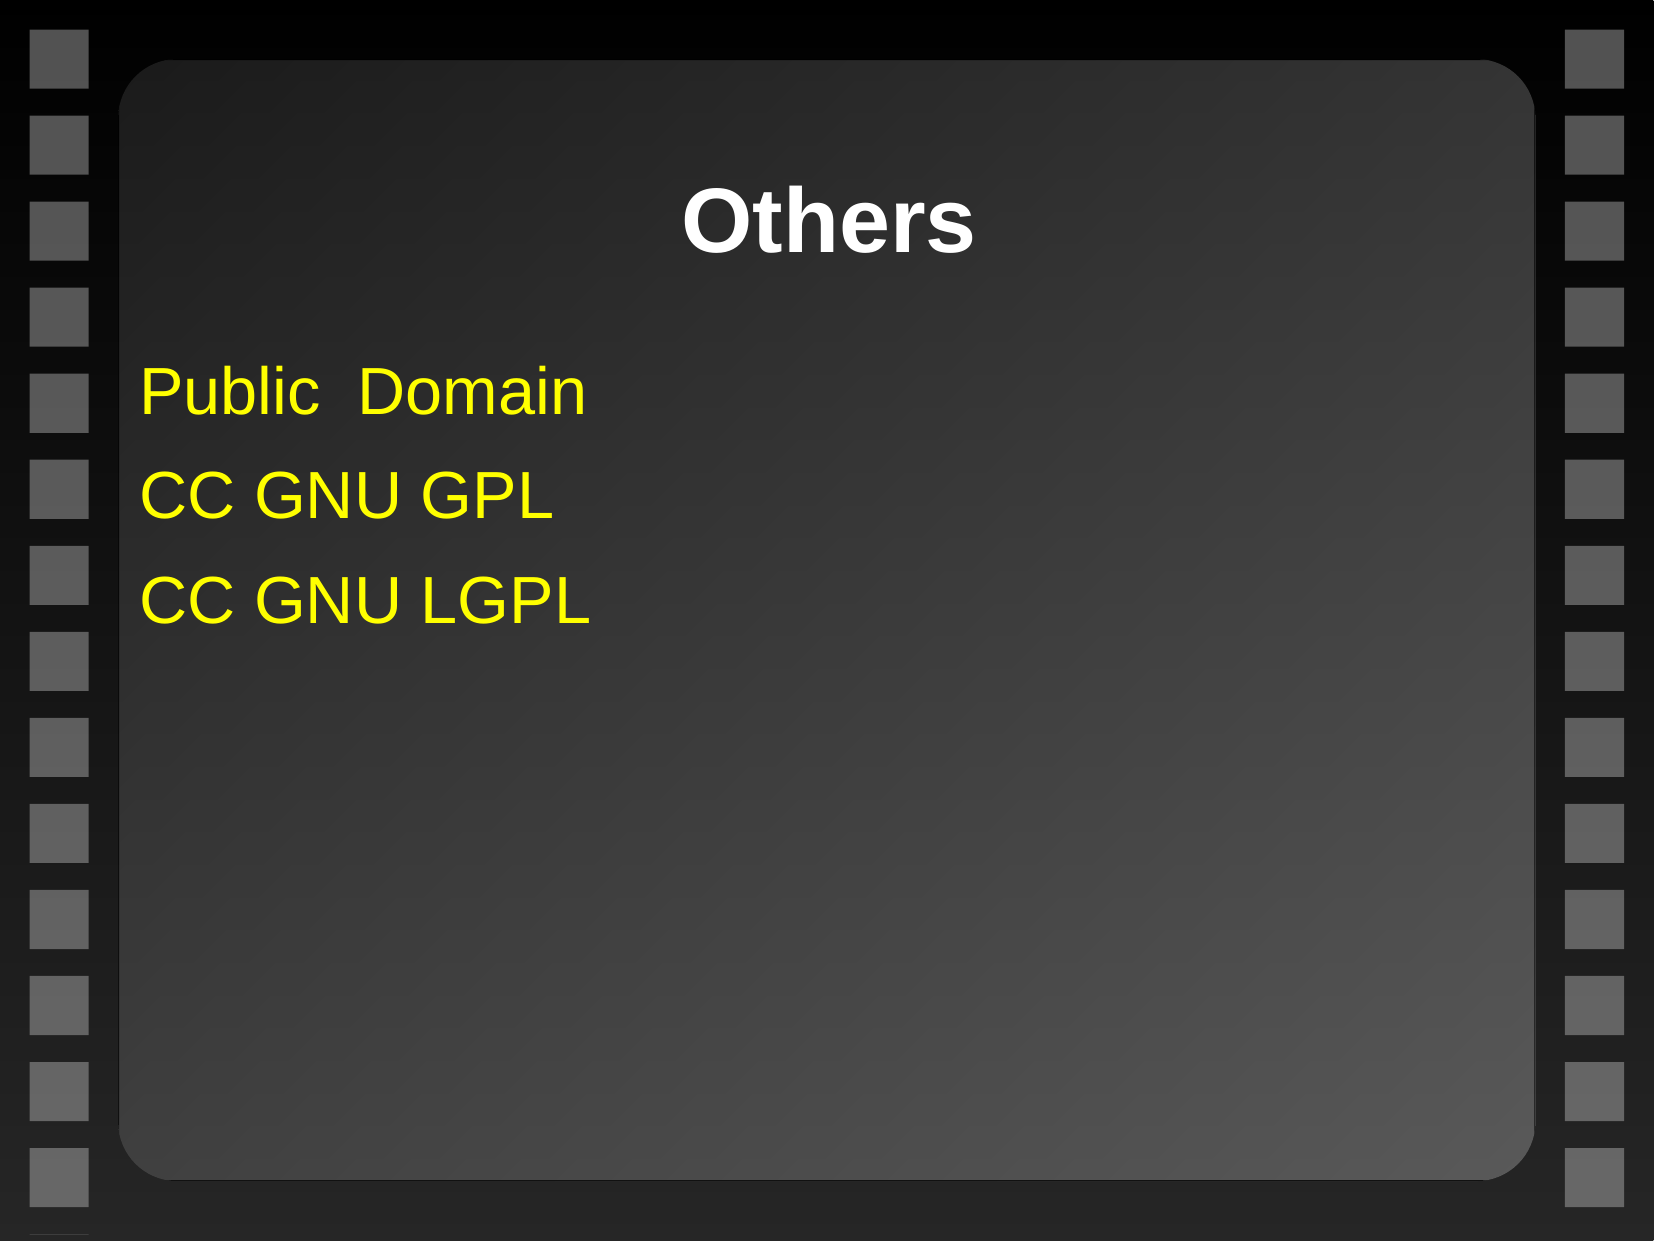

# Others
Public Domain
CC GNU GPL
CC GNU LGPL